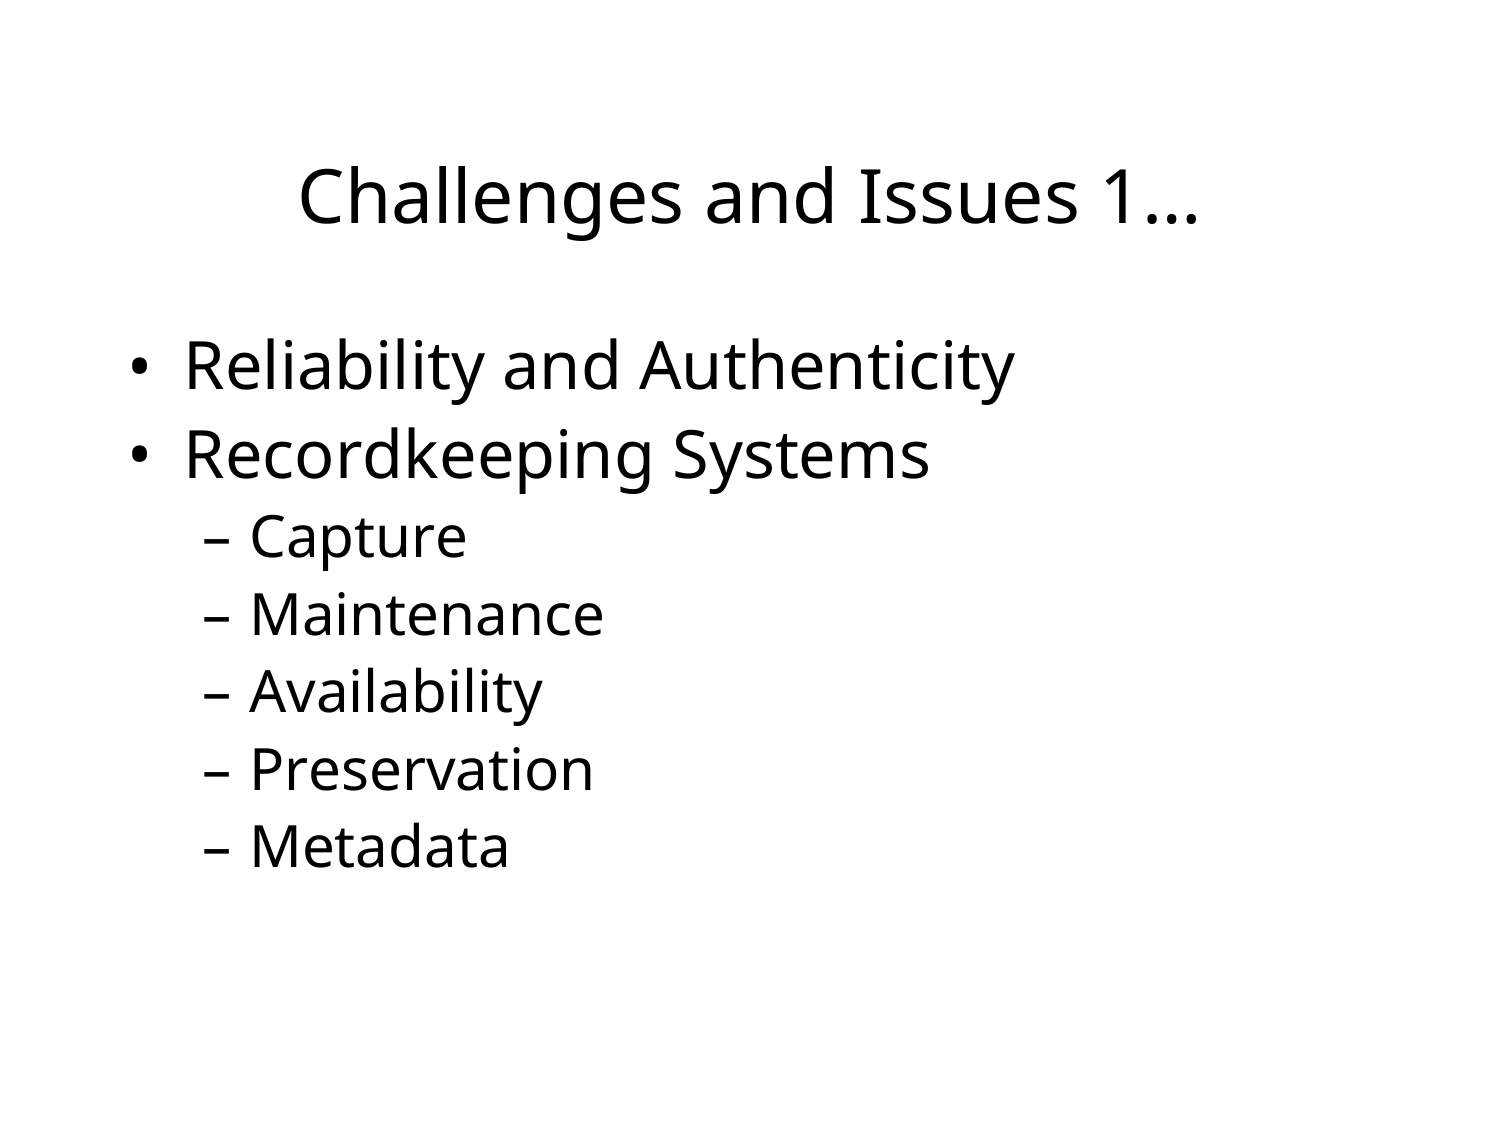

# Challenges and Issues 1…
Reliability and Authenticity
Recordkeeping Systems
Capture
Maintenance
Availability
Preservation
Metadata